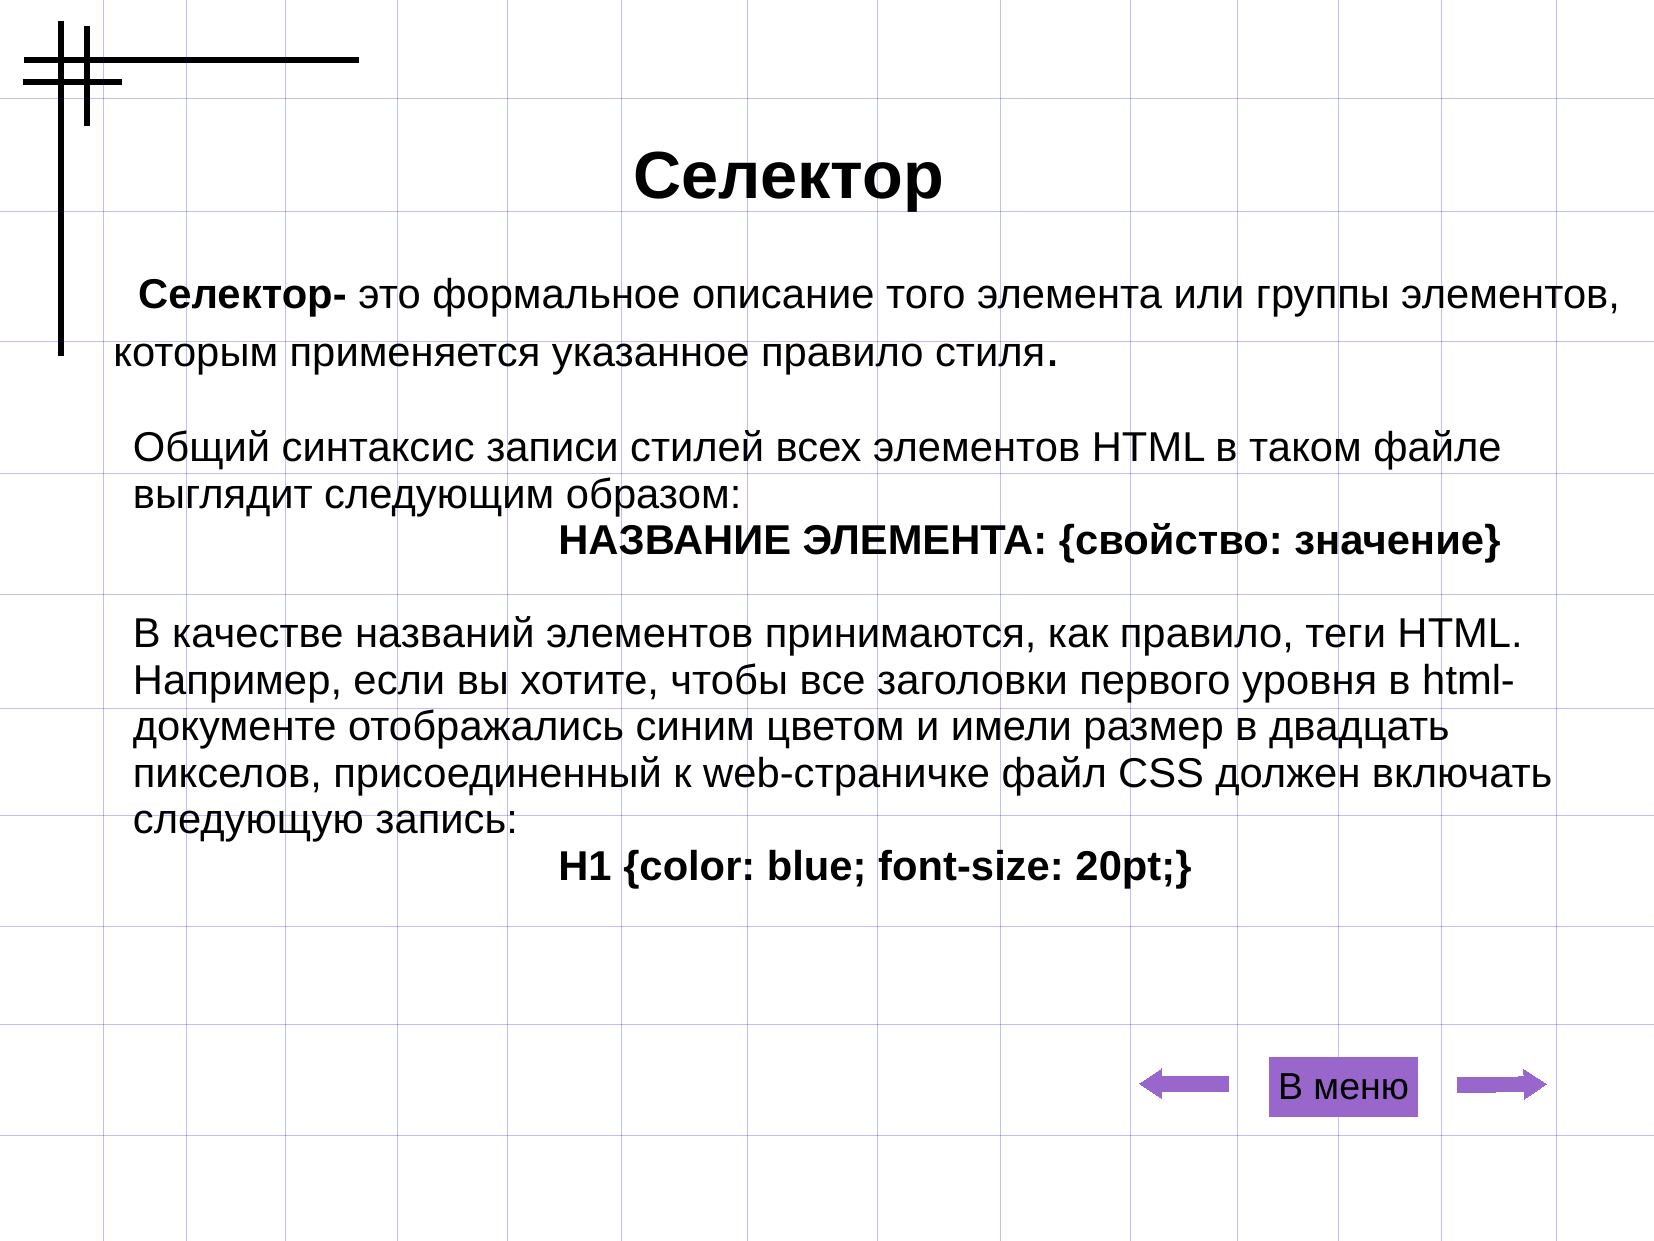

Селектор
Селектор- это формальное описание того элемента или группы элементов, которым применяется указанное правило стиля.
Общий синтаксис записи стилей всех элементов HTML в таком файле выглядит следующим образом:
 НАЗВАНИЕ ЭЛЕМЕНТА: {свойство: значение}
В качестве названий элементов принимаются, как правило, теги HTML. Например, если вы хотите, чтобы все заголовки первого уровня в html-документе отображались синим цветом и имели размер в двадцать пикселов, присоединенный к web-страничке файл CSS должен включать следующую запись:
 H1 {color: blue; font-size: 20pt;}
В меню